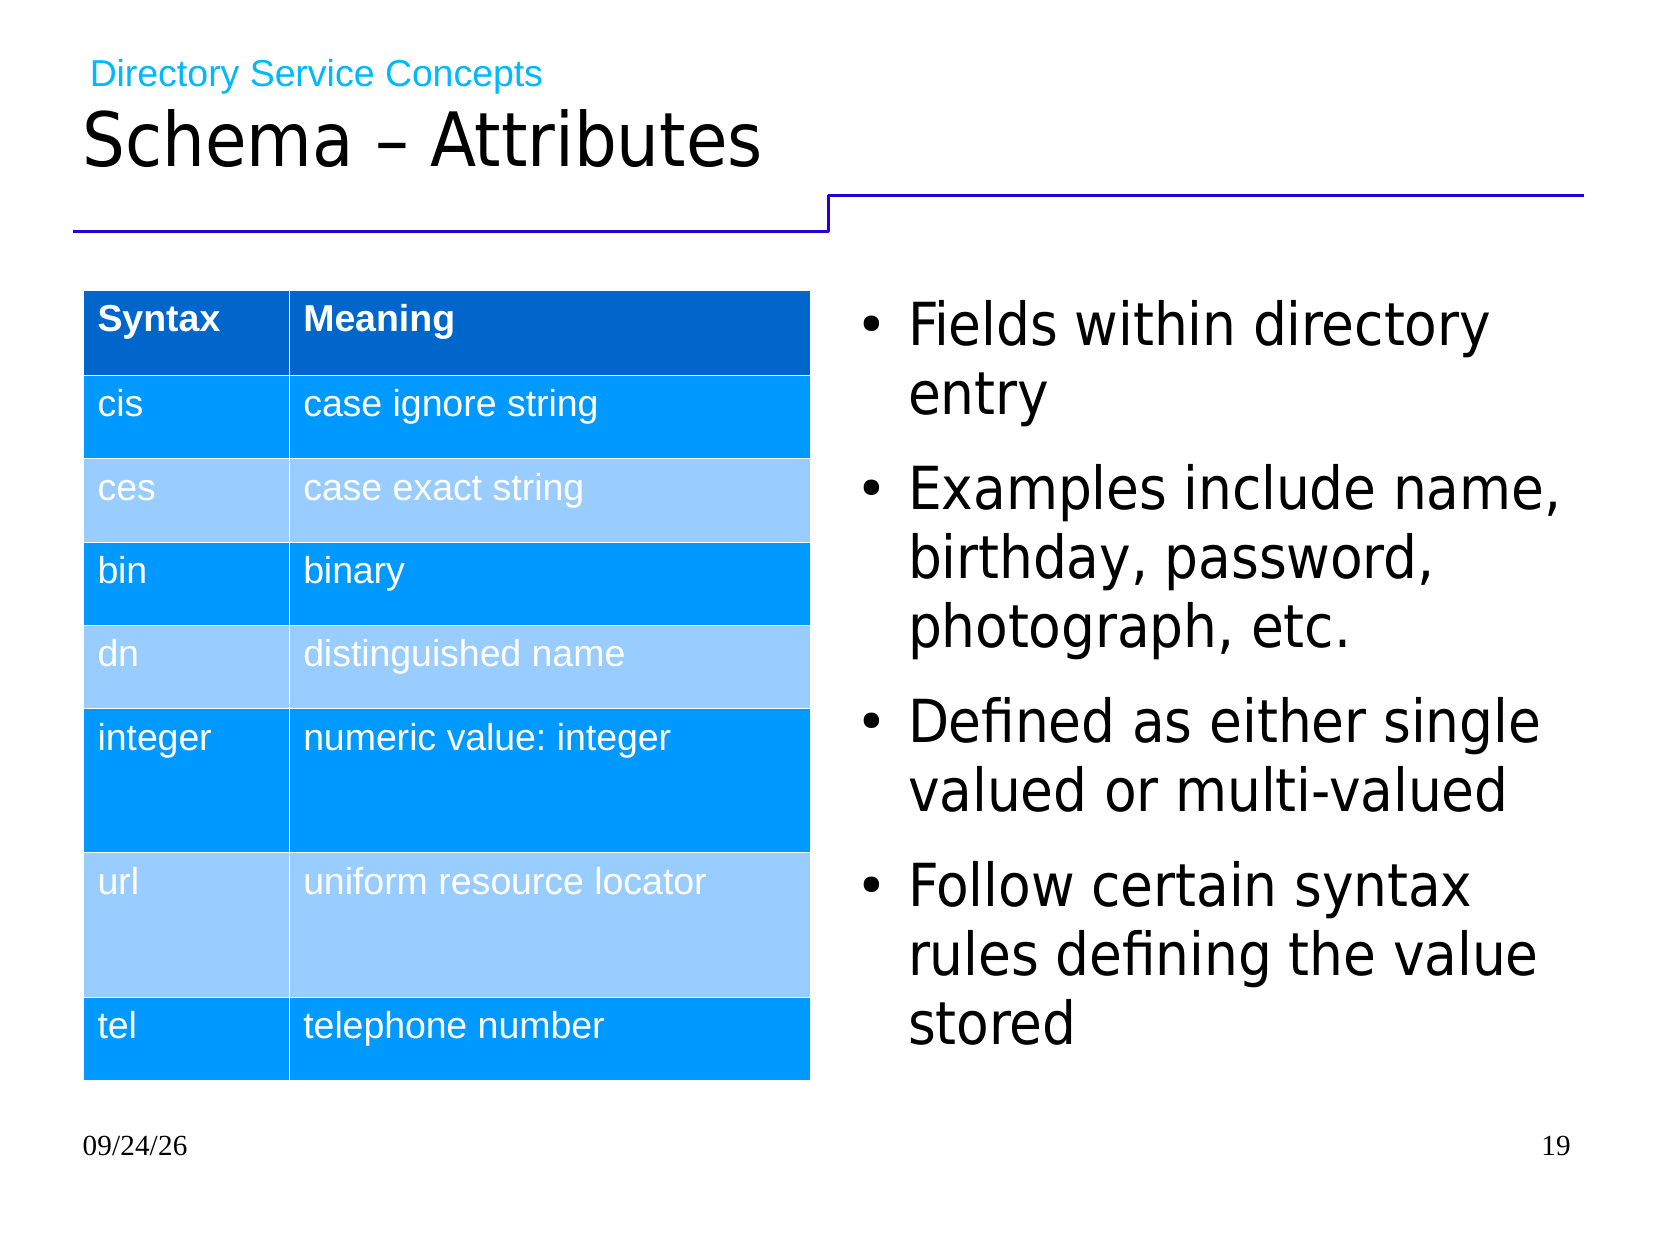

Directory Service Concepts
# Schema – Attributes
| Syntax | Meaning |
| --- | --- |
| cis | case ignore string |
| ces | case exact string |
| bin | binary |
| dn | distinguished name |
| integer | numeric value: integer |
| url | uniform resource locator |
| tel | telephone number |
Fields within directory entry
Examples include name, birthday, password, photograph, etc.
Defined as either single valued or multi-valued
Follow certain syntax rules defining the value stored
19